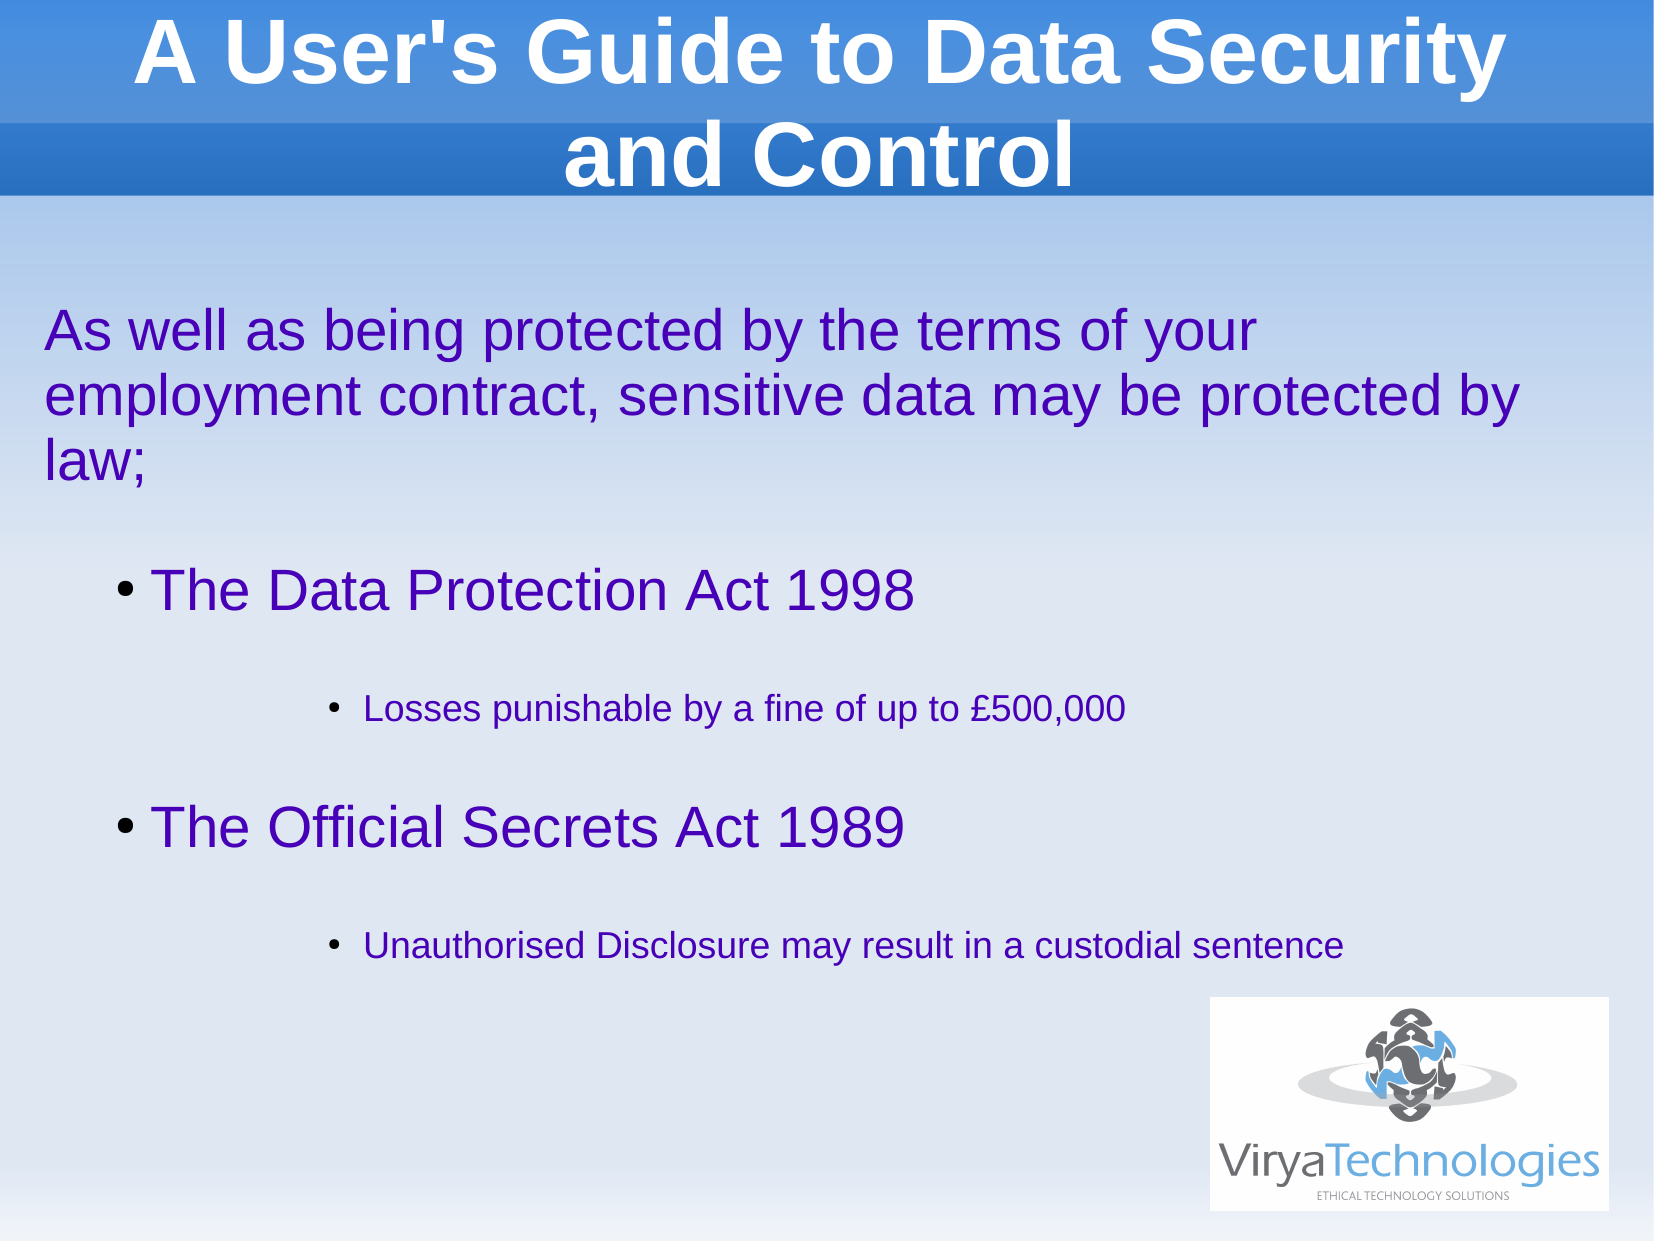

# A User's Guide to Data Security and Control
As well as being protected by the terms of your employment contract, sensitive data may be protected by law;
The Data Protection Act 1998
Losses punishable by a fine of up to £500,000
The Official Secrets Act 1989
Unauthorised Disclosure may result in a custodial sentence